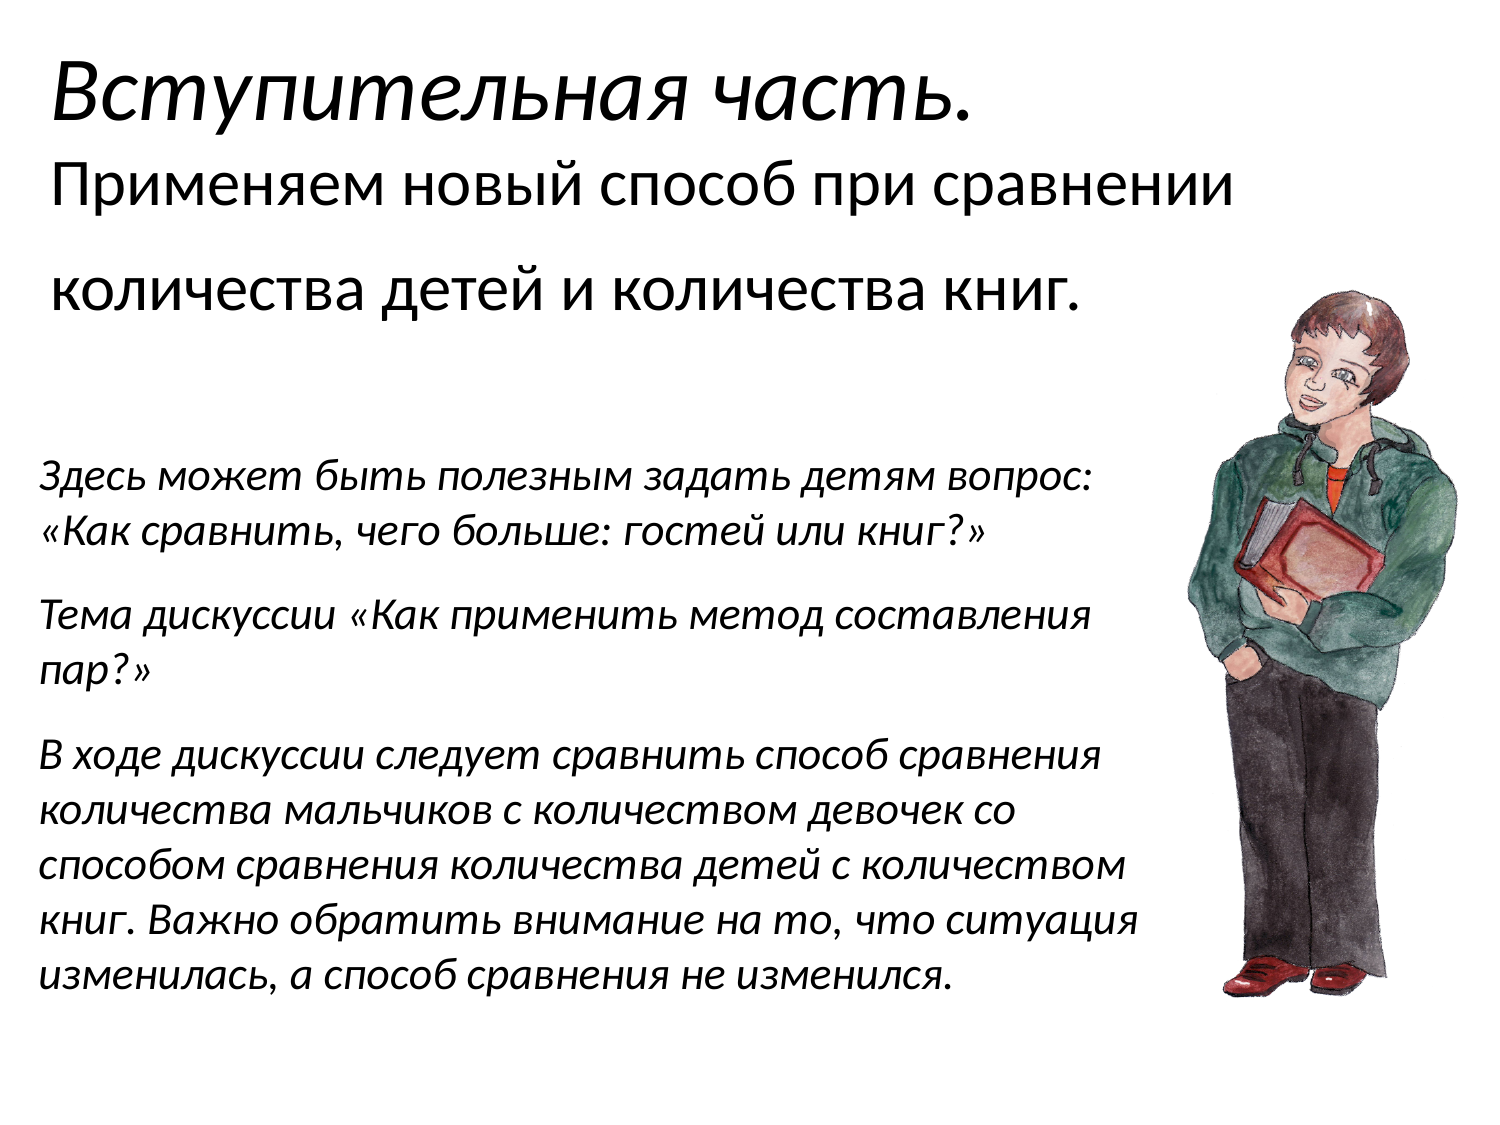

# Вступительная часть. Применяем новый способ при сравнении количества детей и количества книг.
Здесь может быть полезным задать детям вопрос: «Как сравнить, чего больше: гостей или книг?»
Тема дискуссии «Как применить метод составления пар?»
В ходе дискуссии следует сравнить способ сравнения количества мальчиков с количеством девочек со способом сравнения количества детей с количеством книг. Важно обратить внимание на то, что ситуация изменилась, а способ сравнения не изменился.